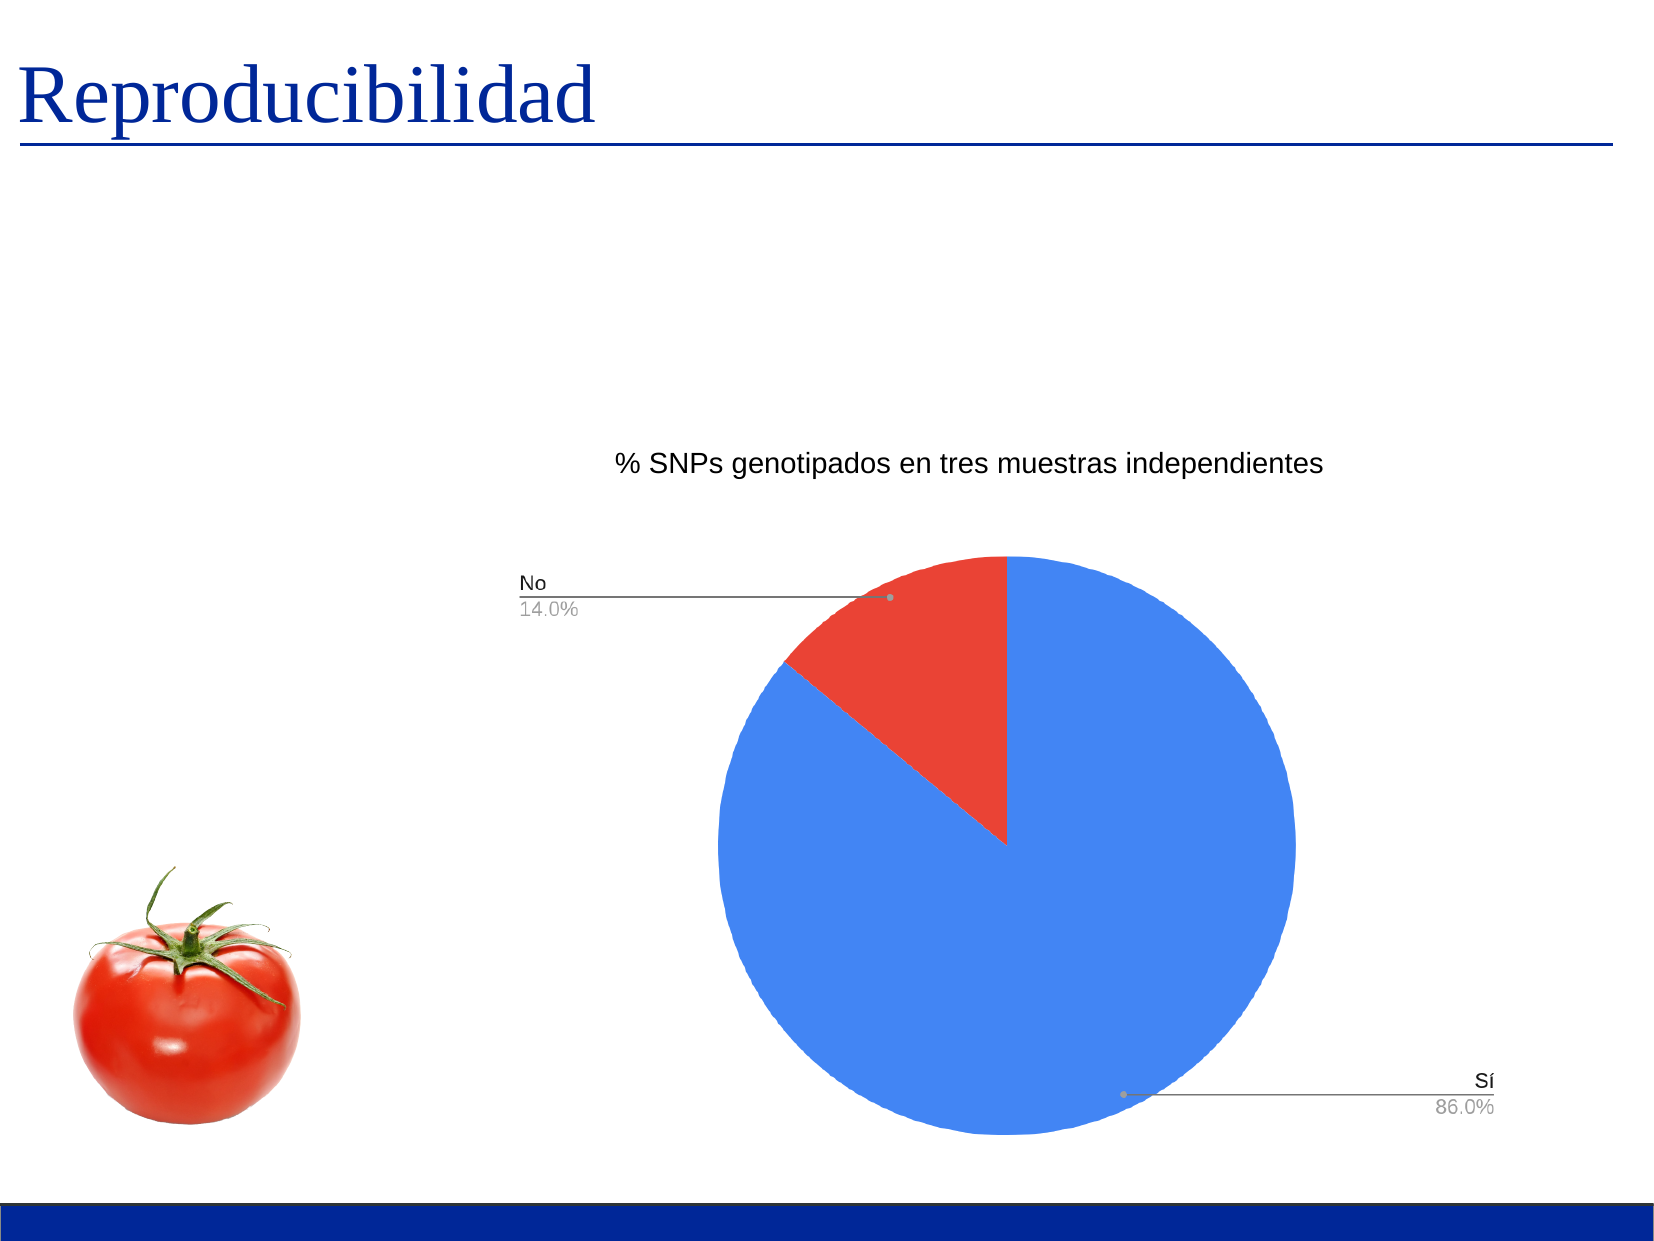

# Reproducibilidad
% SNPs genotipados en tres muestras independientes